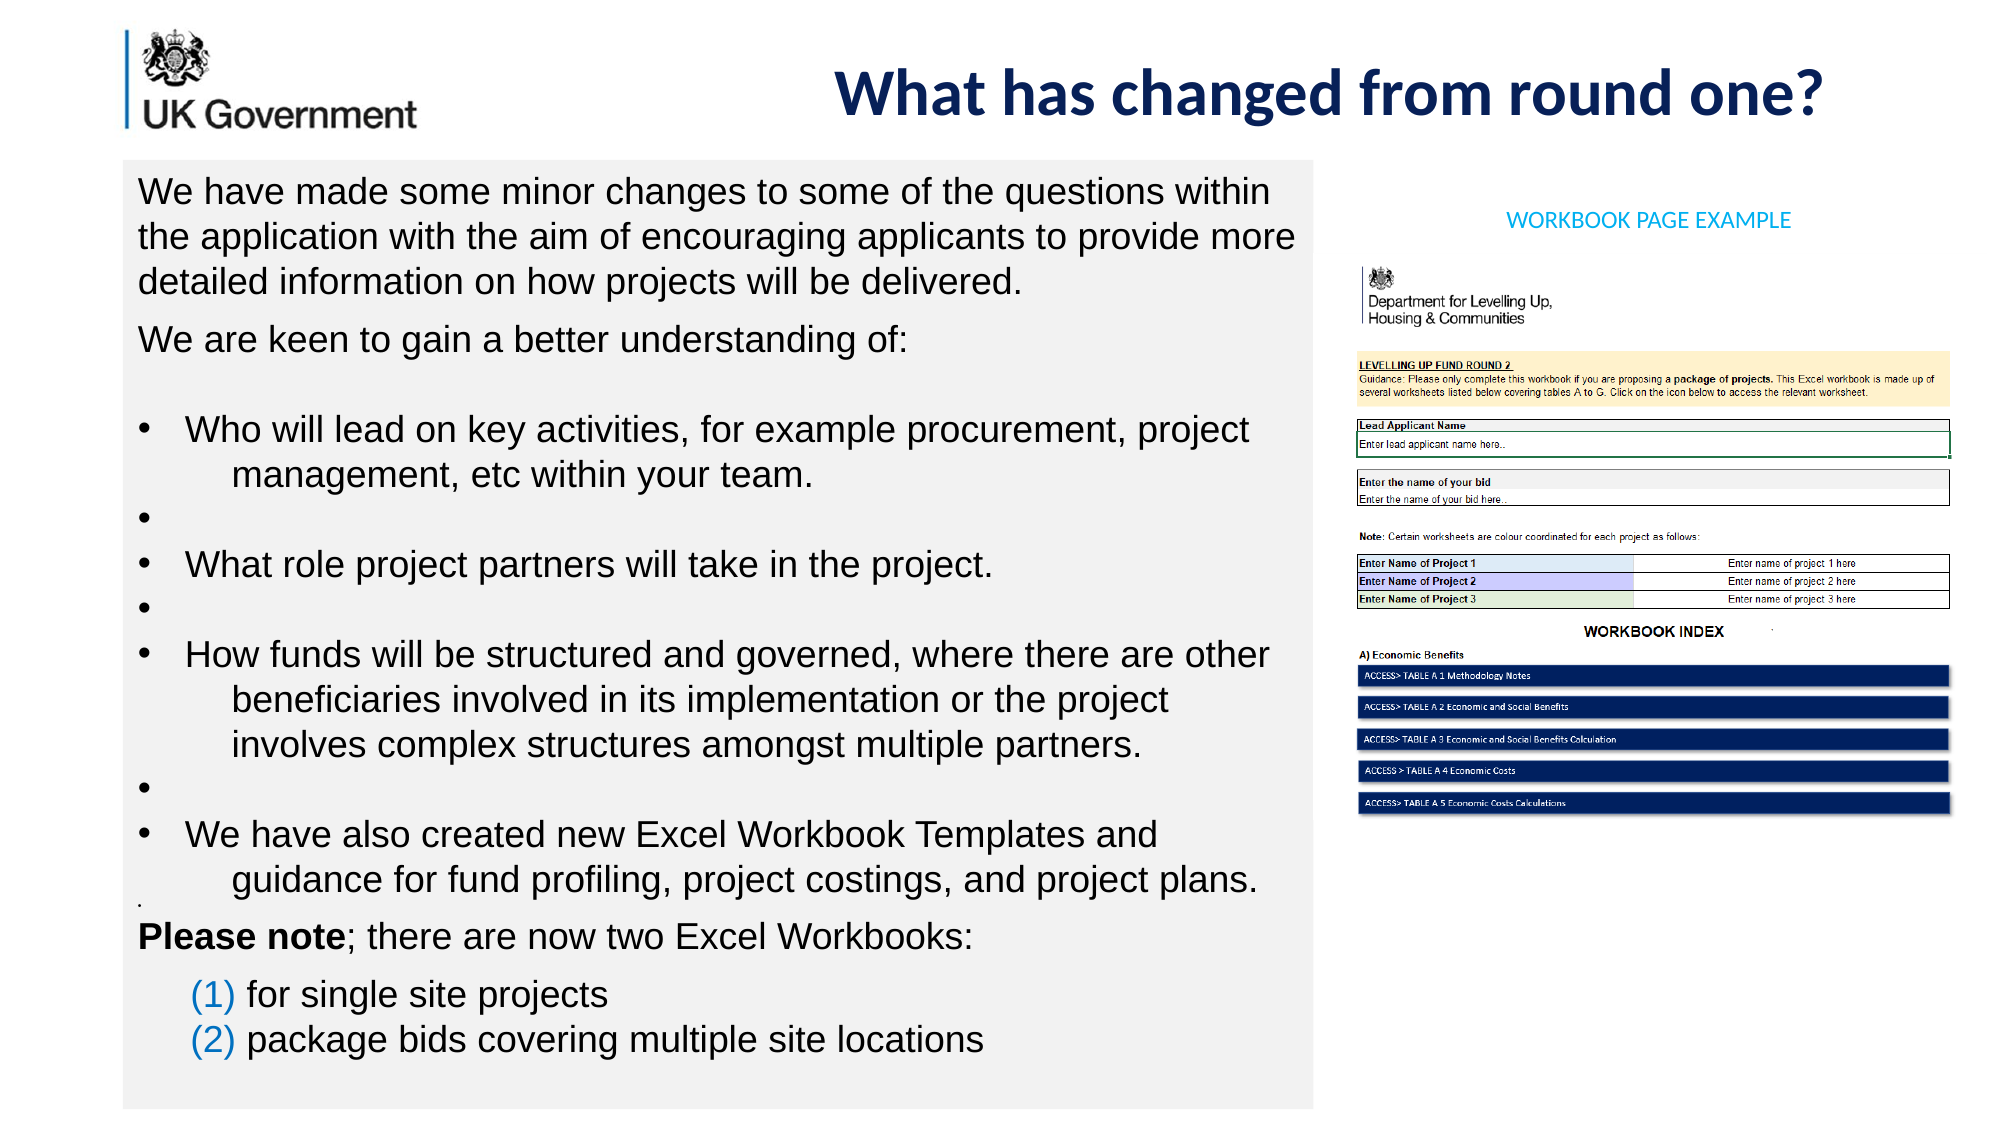

What has changed from round one?
We have made some minor changes to some of the questions within the application with the aim of encouraging applicants to provide more detailed information on how projects will be delivered.
We are keen to gain a better understanding of:
Who will lead on key activities, for example procurement, project management, etc within your team.
What role project partners will take in the project.
How funds will be structured and governed, where there are other beneficiaries involved in its implementation or the project involves complex structures amongst multiple partners.
We have also created new Excel Workbook Templates and guidance for fund profiling, project costings, and project plans.
Please note; there are now two Excel Workbooks:
 (1) for single site projects
 (2) package bids covering multiple site locations
WORKBOOK PAGE EXAMPLE